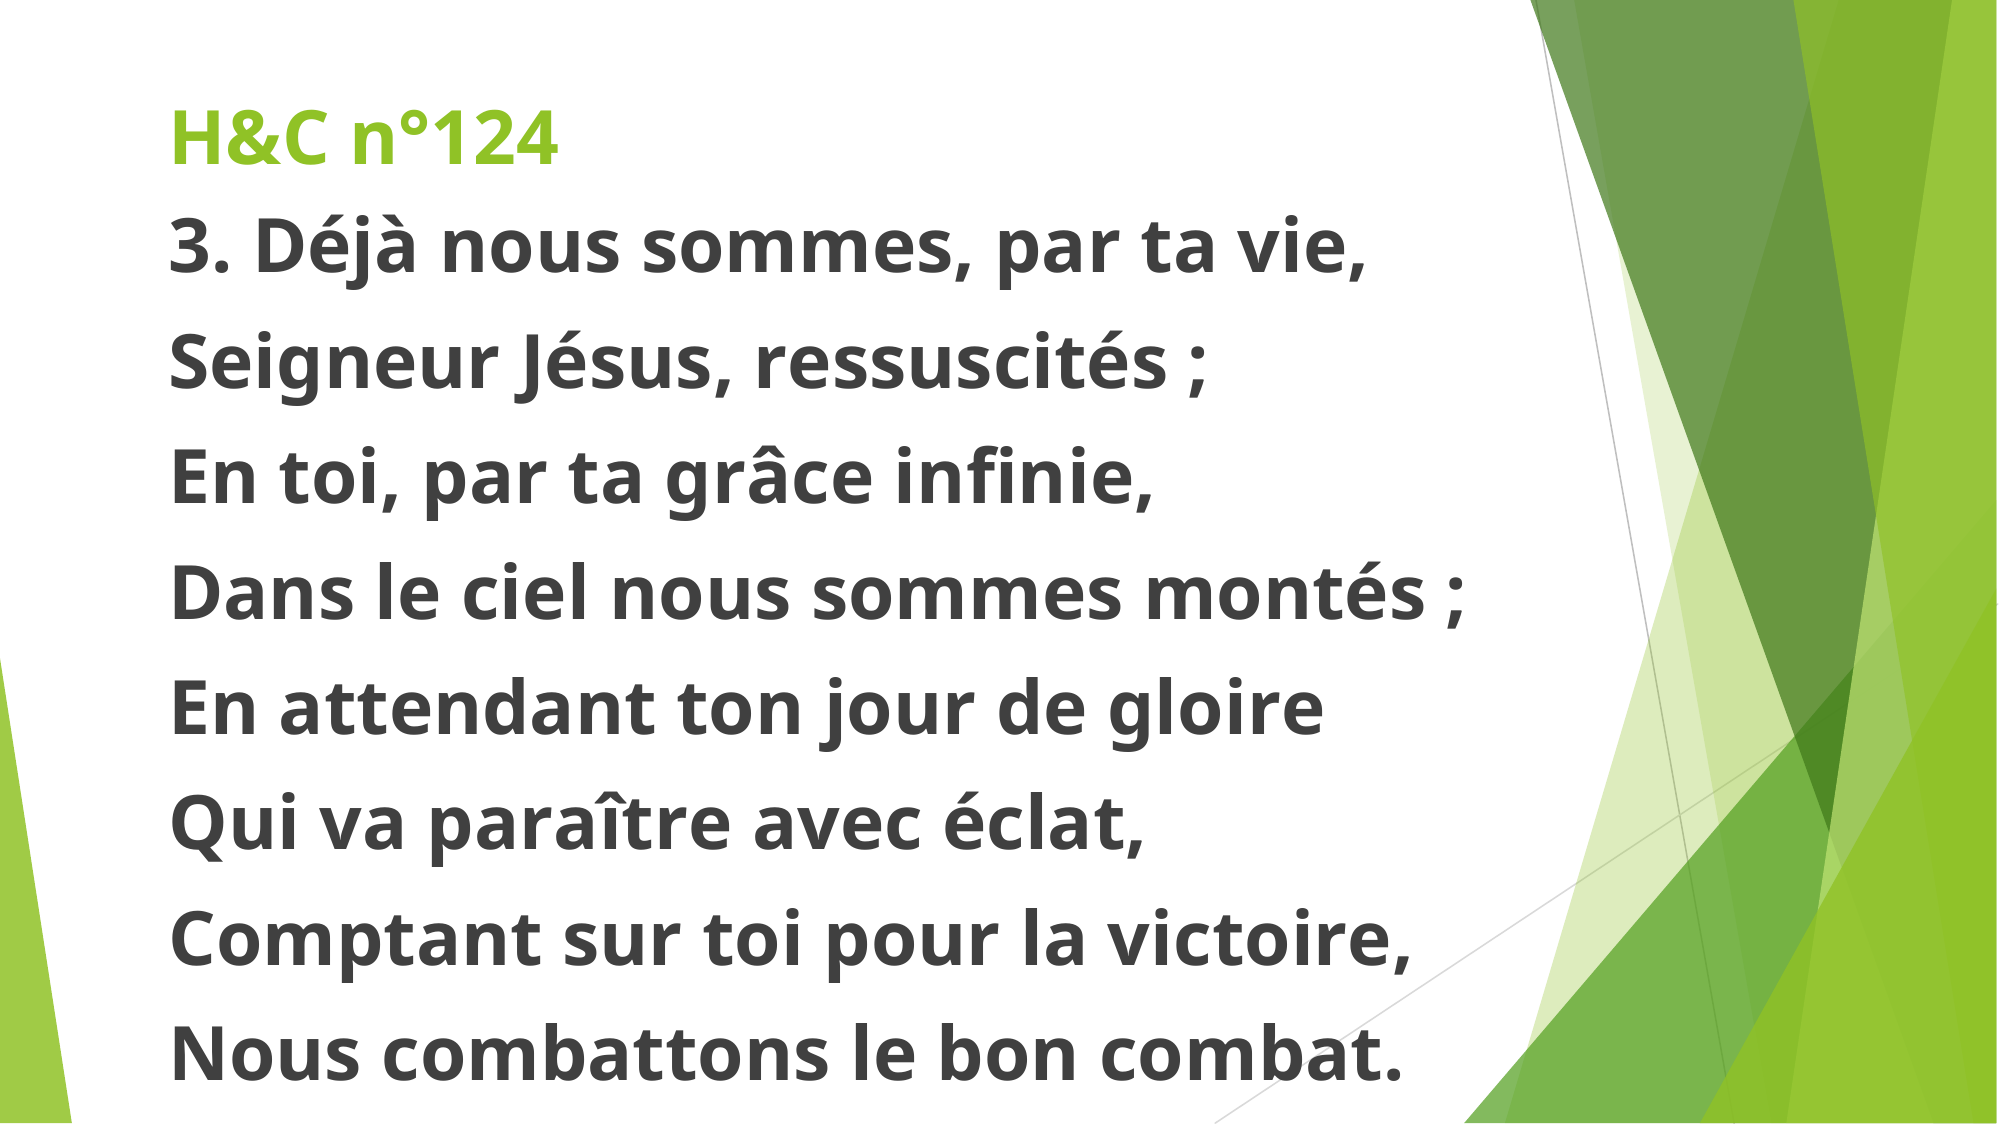

H&C n°124
3. Déjà nous sommes, par ta vie,
Seigneur Jésus, ressuscités ;
En toi, par ta grâce infinie,
Dans le ciel nous sommes montés ;
En attendant ton jour de gloire
Qui va paraître avec éclat,
Comptant sur toi pour la victoire,
Nous combattons le bon combat.